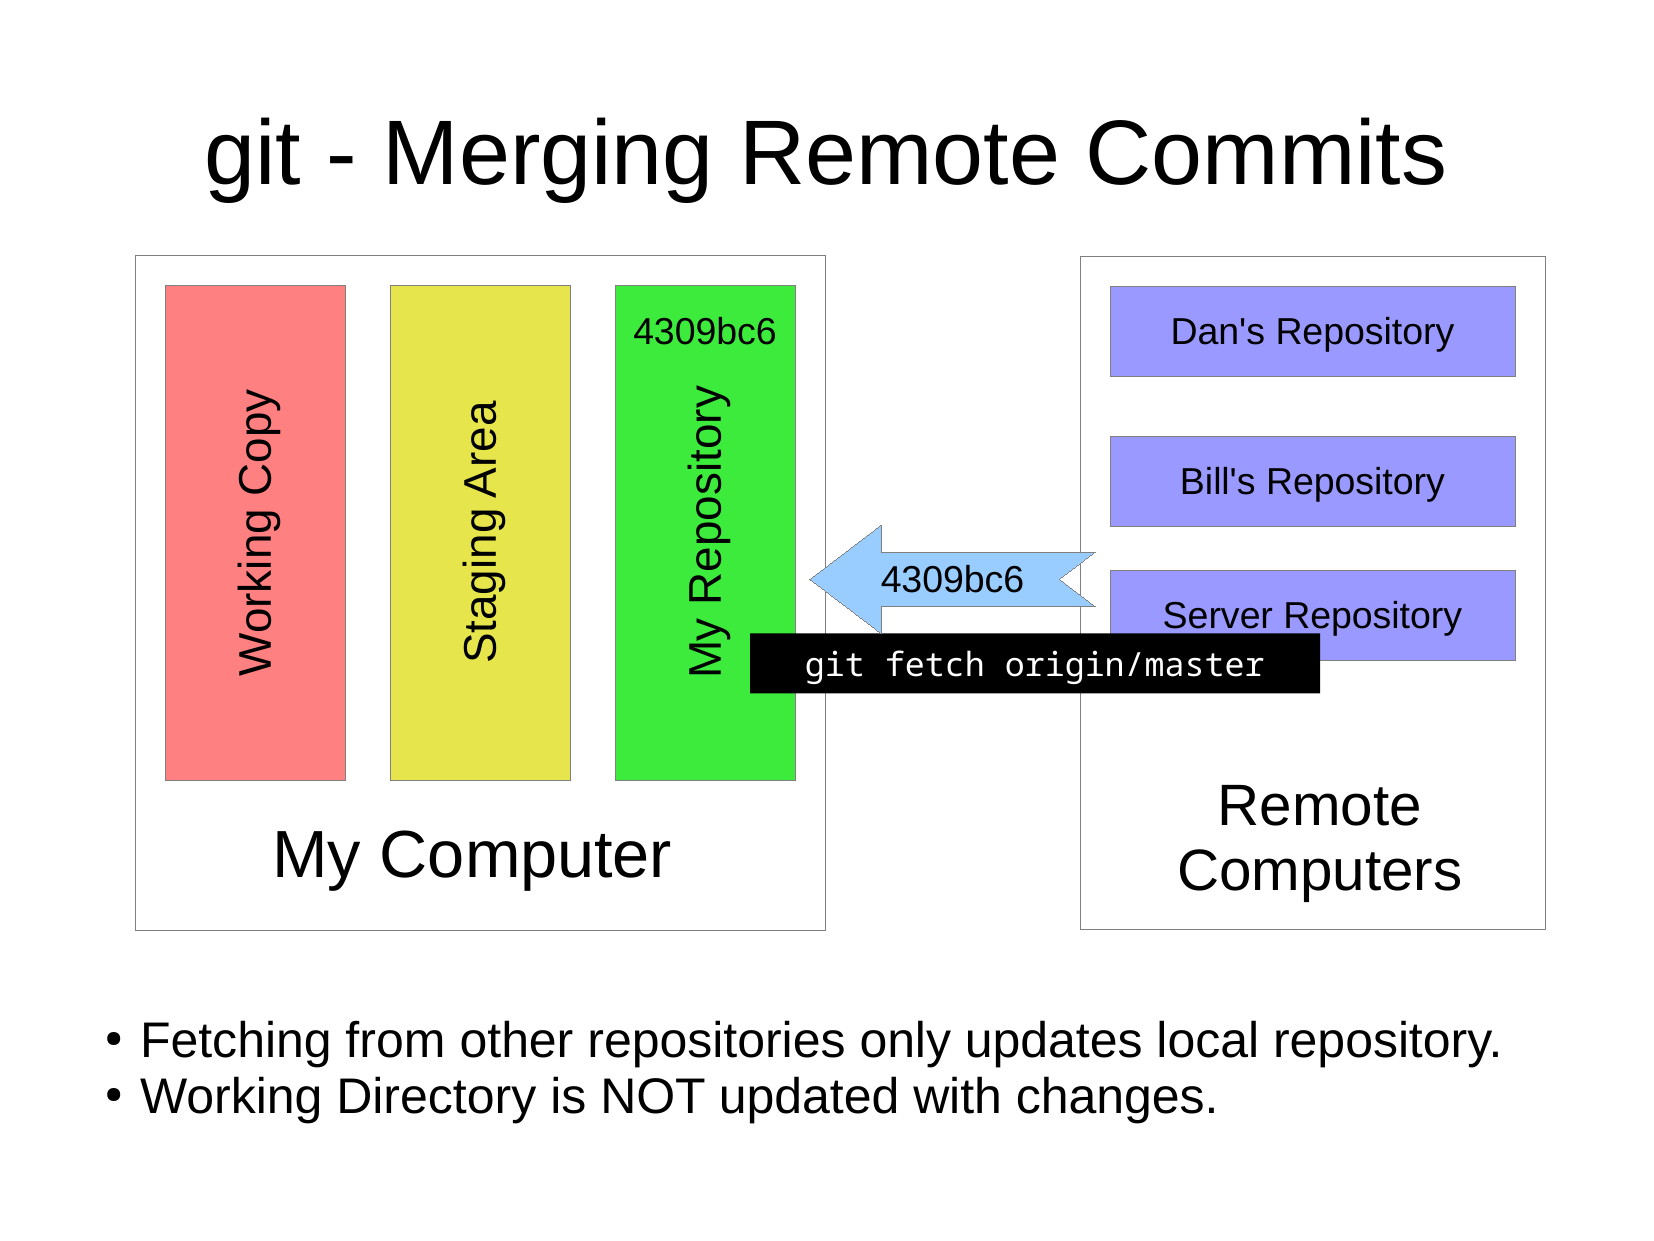

# git - Merging Remote Commits
Dan's Repository
4309bc6
Bill's Repository
Working Copy
Staging Area
My Repository
4309bc6
Server Repository
git fetch origin/master
Remote Computers
My Computer
Fetching from other repositories only updates local repository.
Working Directory is NOT updated with changes.